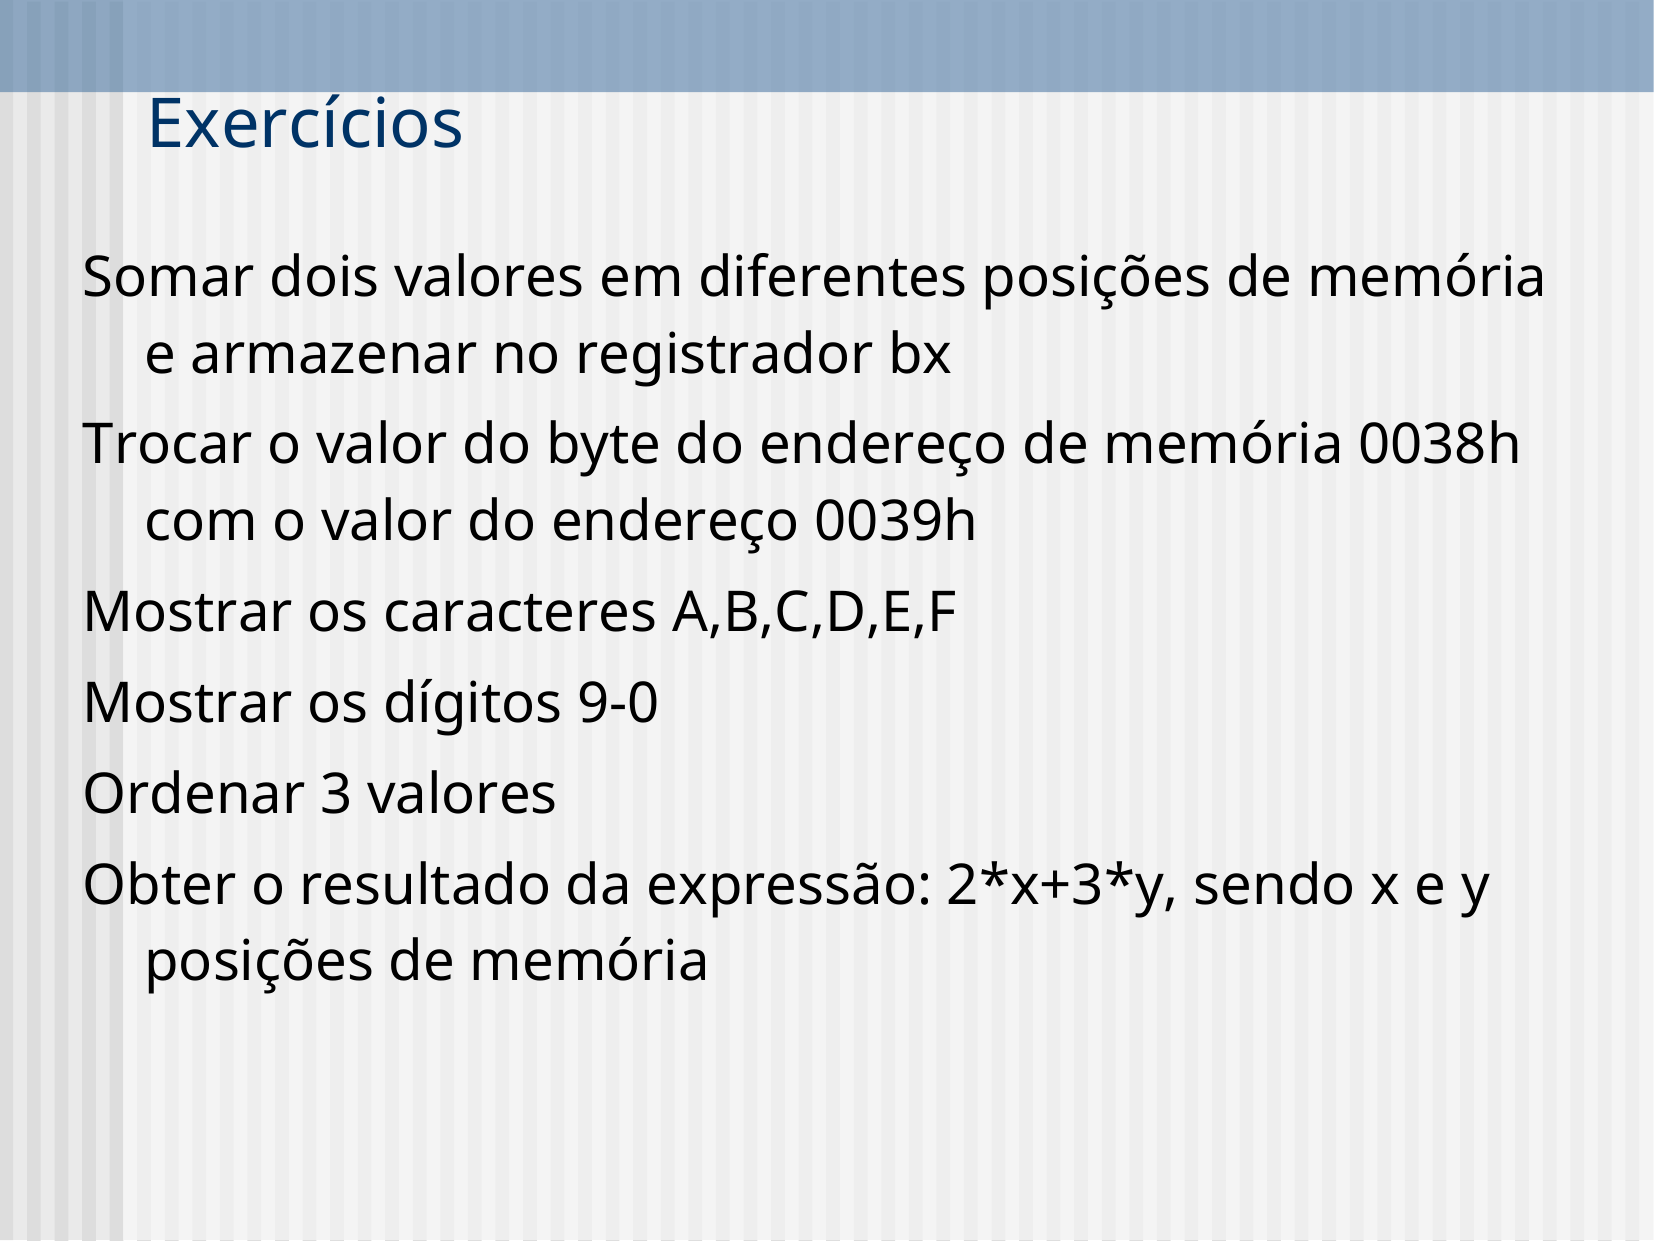

# Exercícios
Somar dois valores em diferentes posições de memória e armazenar no registrador bx
Trocar o valor do byte do endereço de memória 0038h com o valor do endereço 0039h
Mostrar os caracteres A,B,C,D,E,F
Mostrar os dígitos 9-0
Ordenar 3 valores
Obter o resultado da expressão: 2*x+3*y, sendo x e y posições de memória